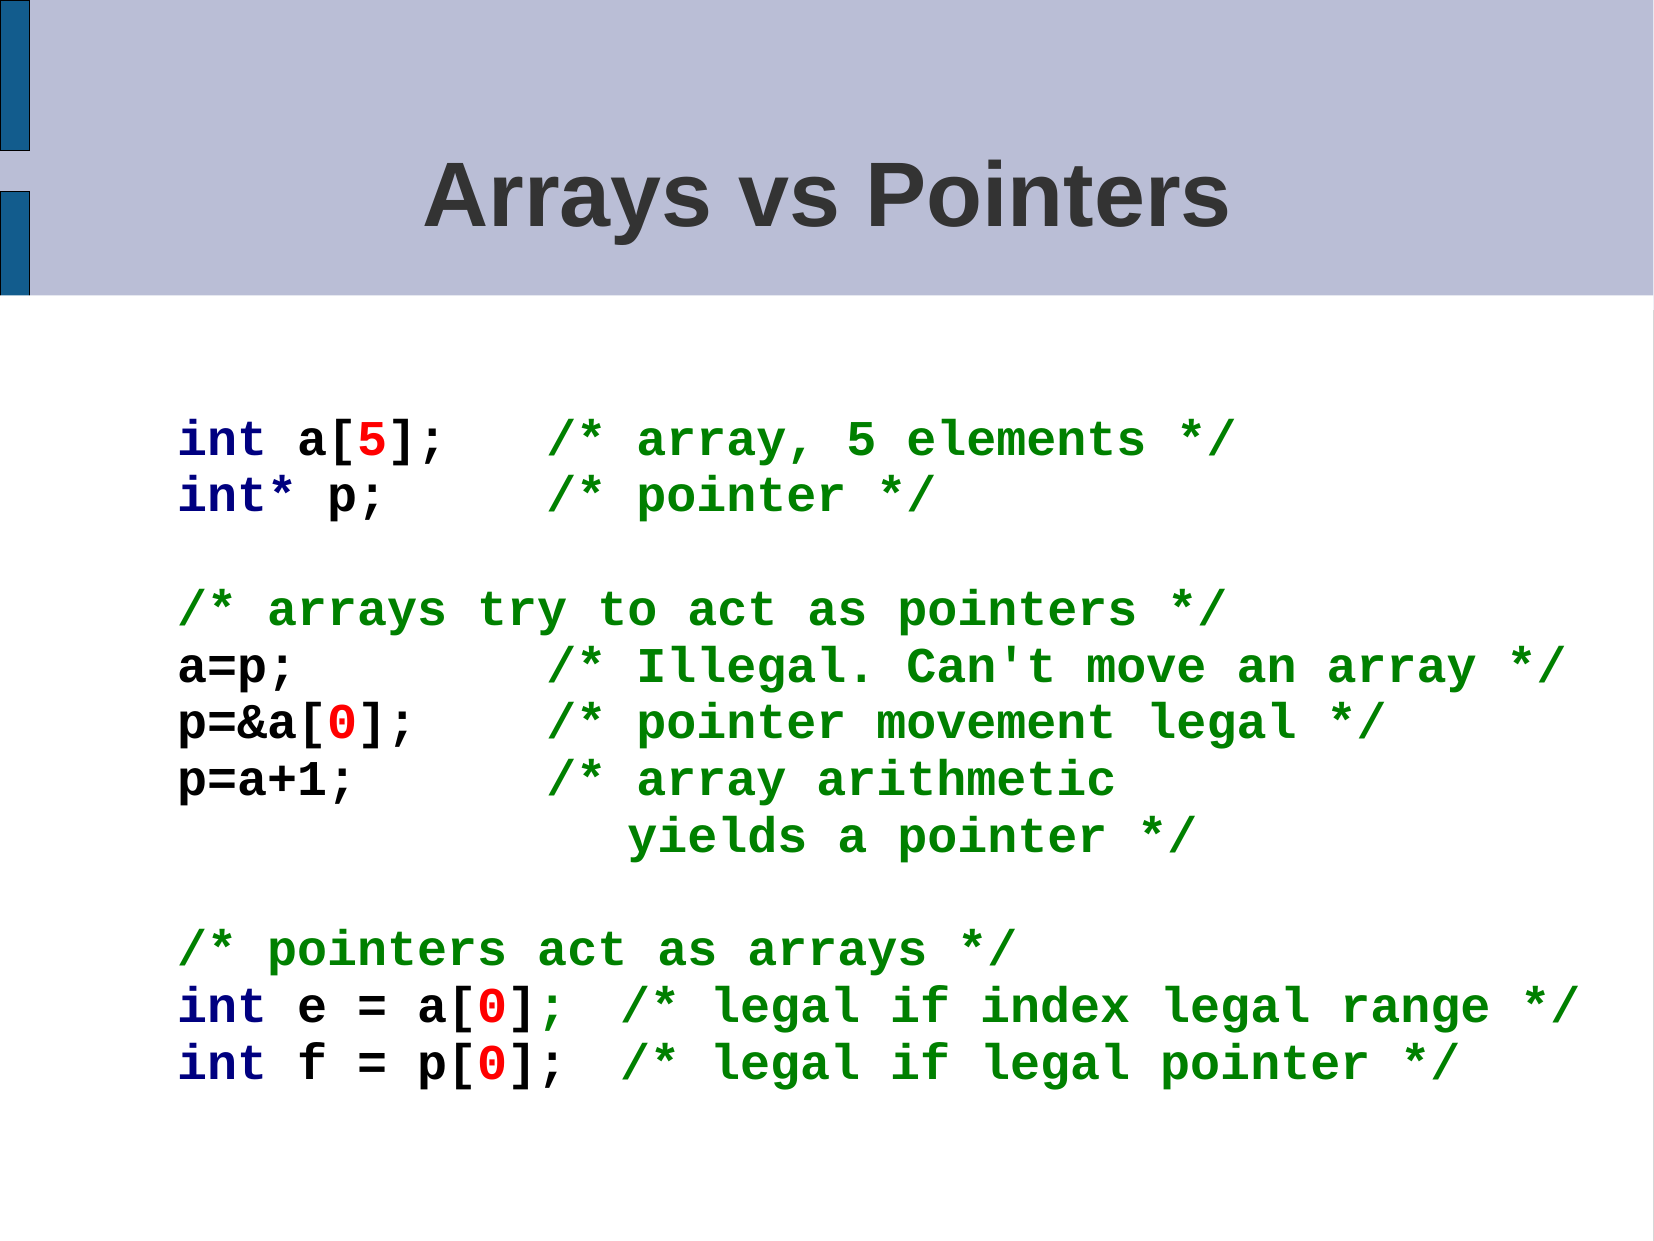

# Arrays vs Pointers
int a[5];		/* array, 5 elements */
int* p;			/* pointer */
/* arrays try to act as pointers */
a=p;				/* Illegal. Can't move an array */
p=&a[0];		/* pointer movement legal */
p=a+1;			/* array arithmetic
 yields a pointer */
/* pointers act as arrays */
int e = a[0];	/* legal if index legal range */
int f = p[0];	/* legal if legal pointer */